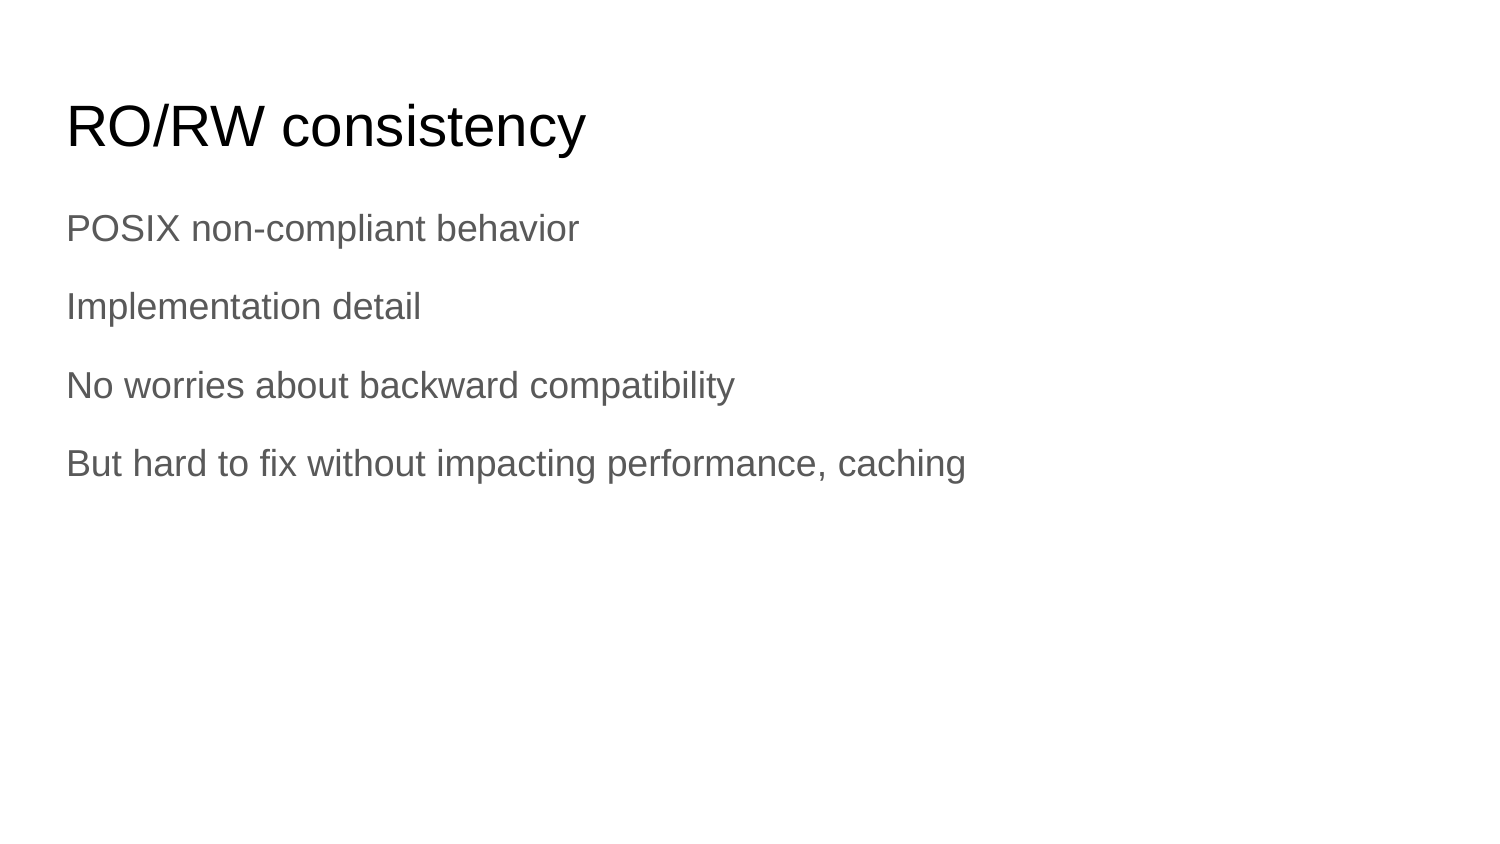

# RO/RW consistency
POSIX non-compliant behavior
Implementation detail
No worries about backward compatibility
But hard to fix without impacting performance, caching